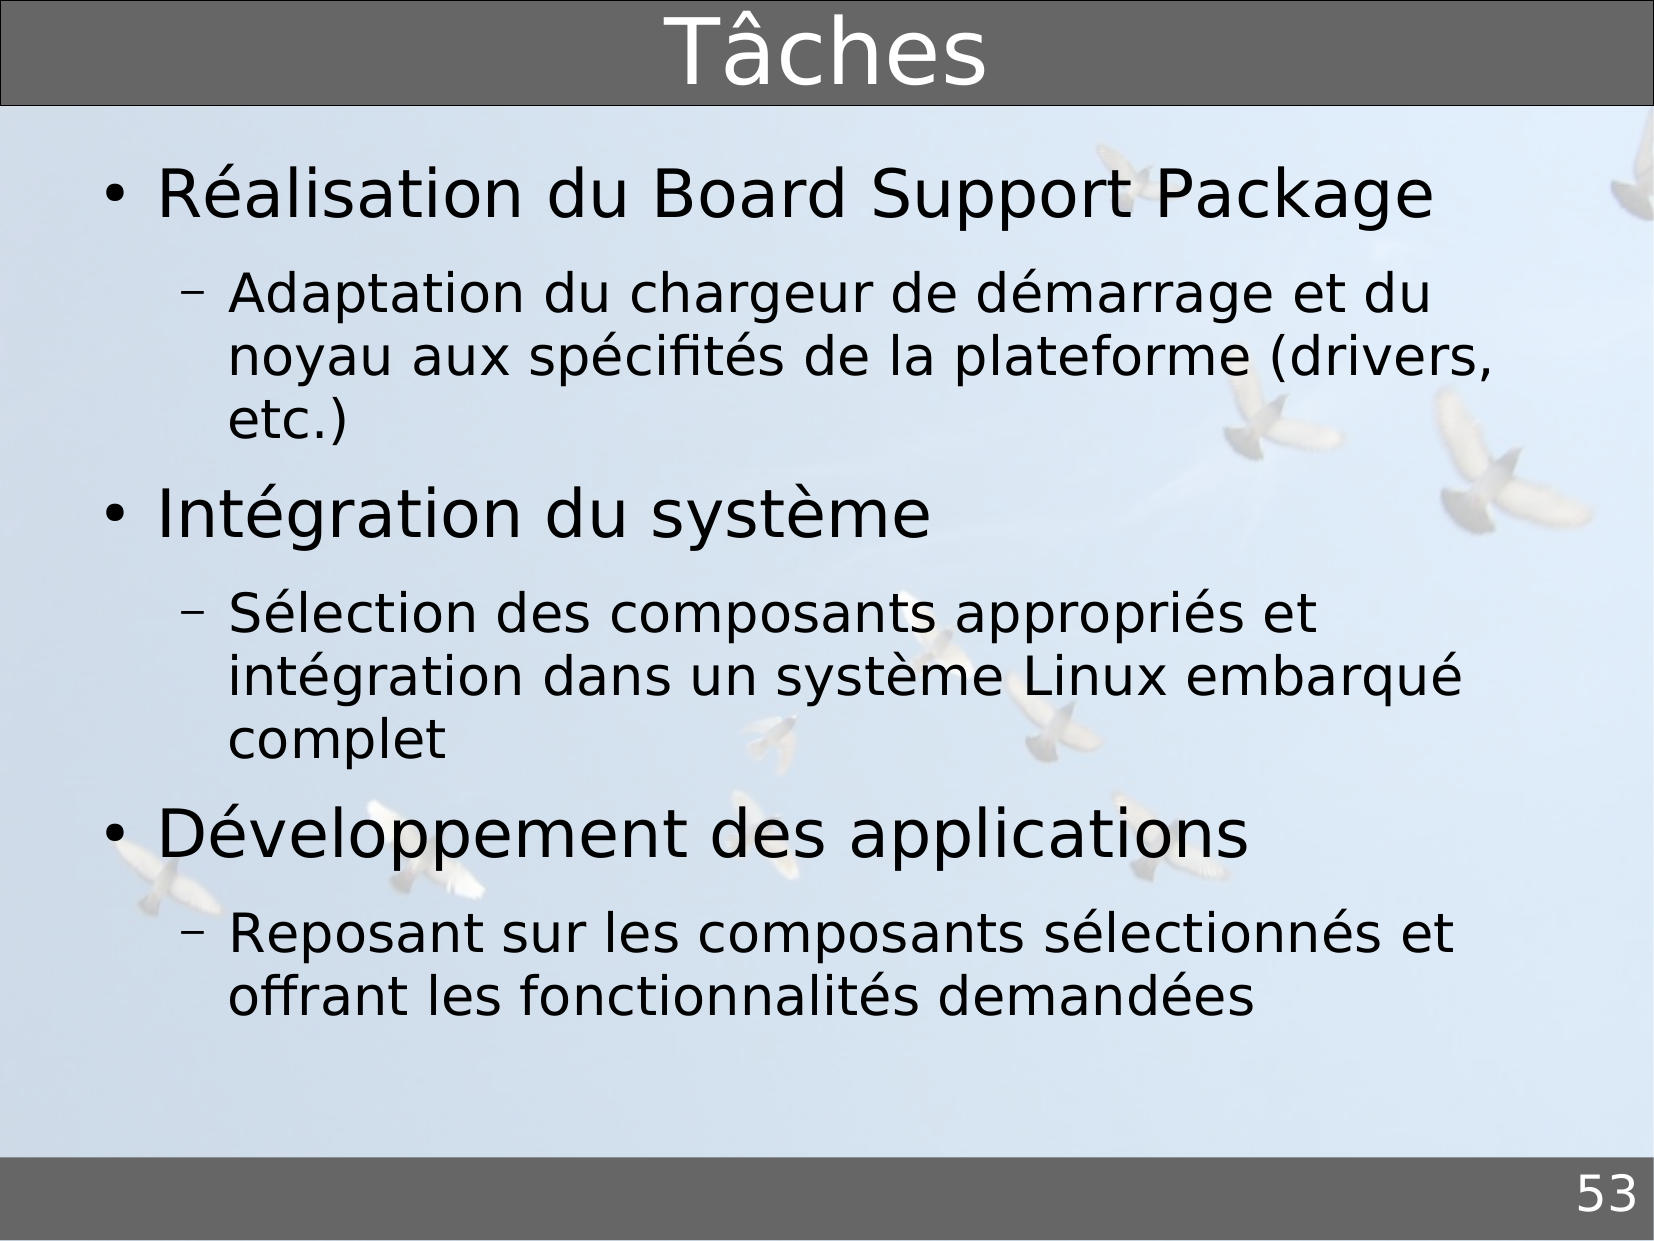

# Tâches
Réalisation du Board Support Package
Adaptation du chargeur de démarrage et du noyau aux spécifités de la plateforme (drivers, etc.)
Intégration du système
Sélection des composants appropriés et intégration dans un système Linux embarqué complet
Développement des applications
Reposant sur les composants sélectionnés et offrant les fonctionnalités demandées